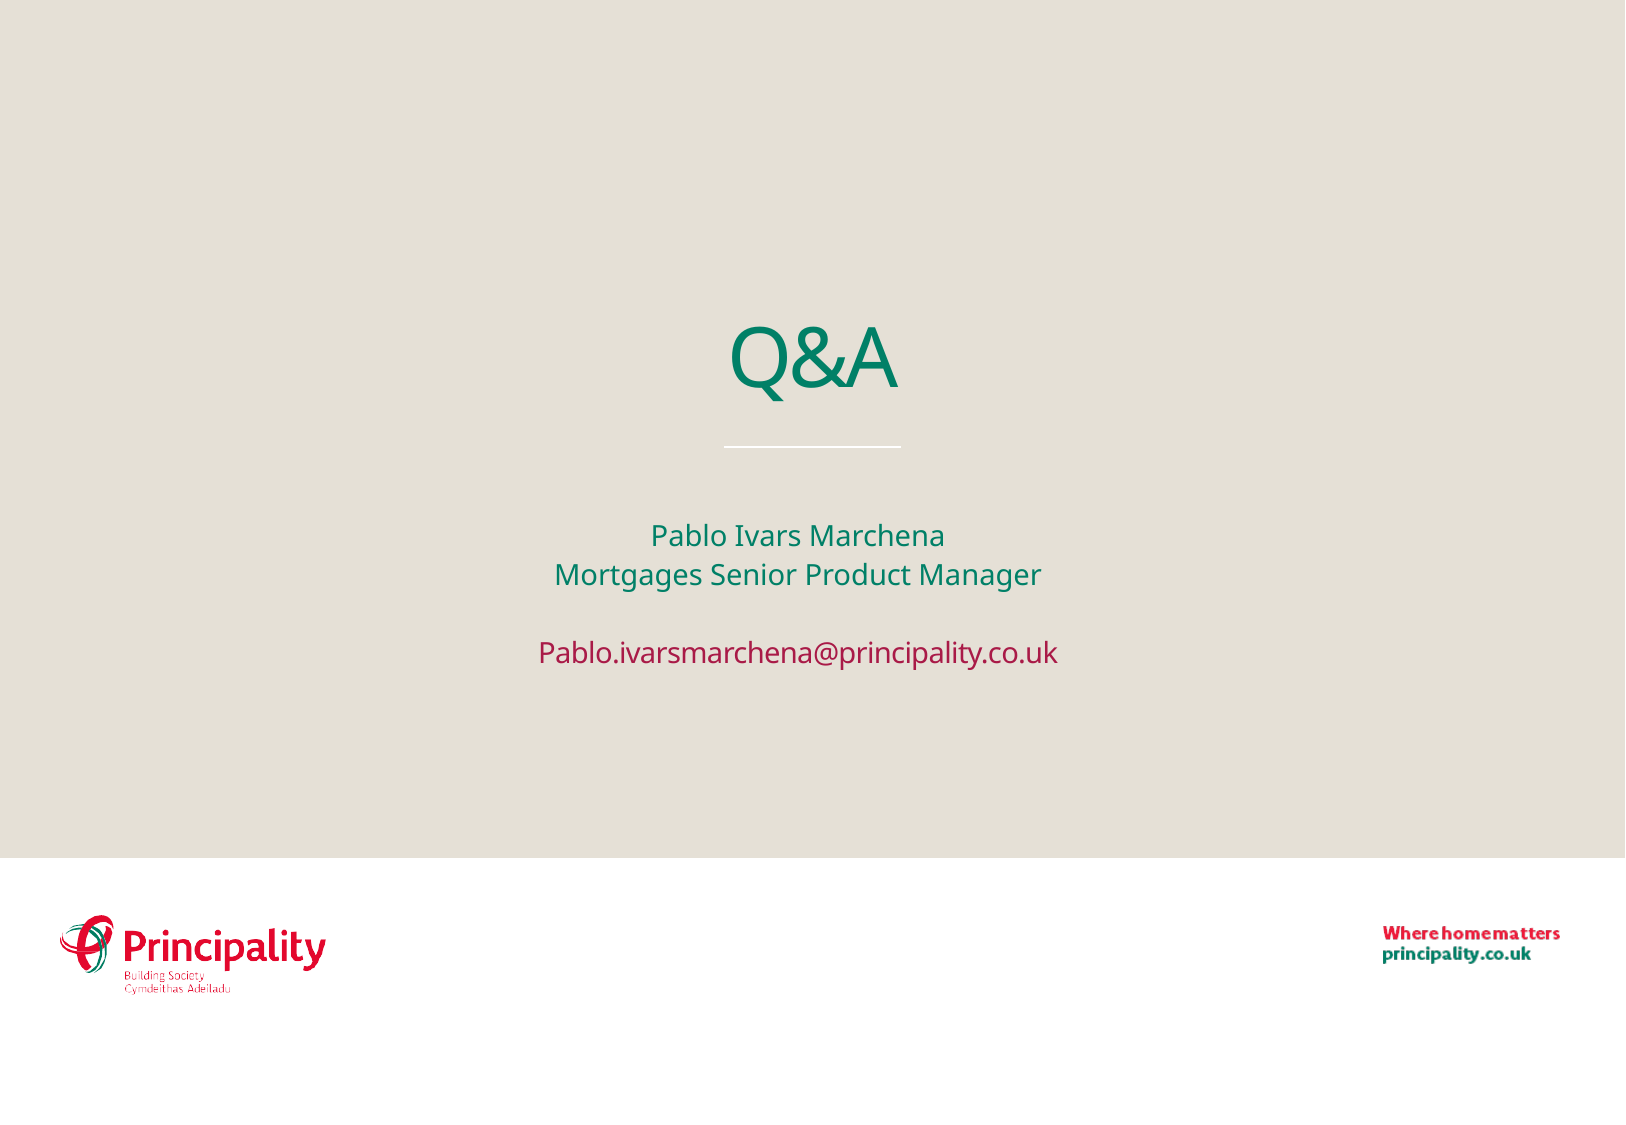

Q&A
Pablo Ivars Marchena
Mortgages Senior Product Manager
Pablo.ivarsmarchena@principality.co.uk